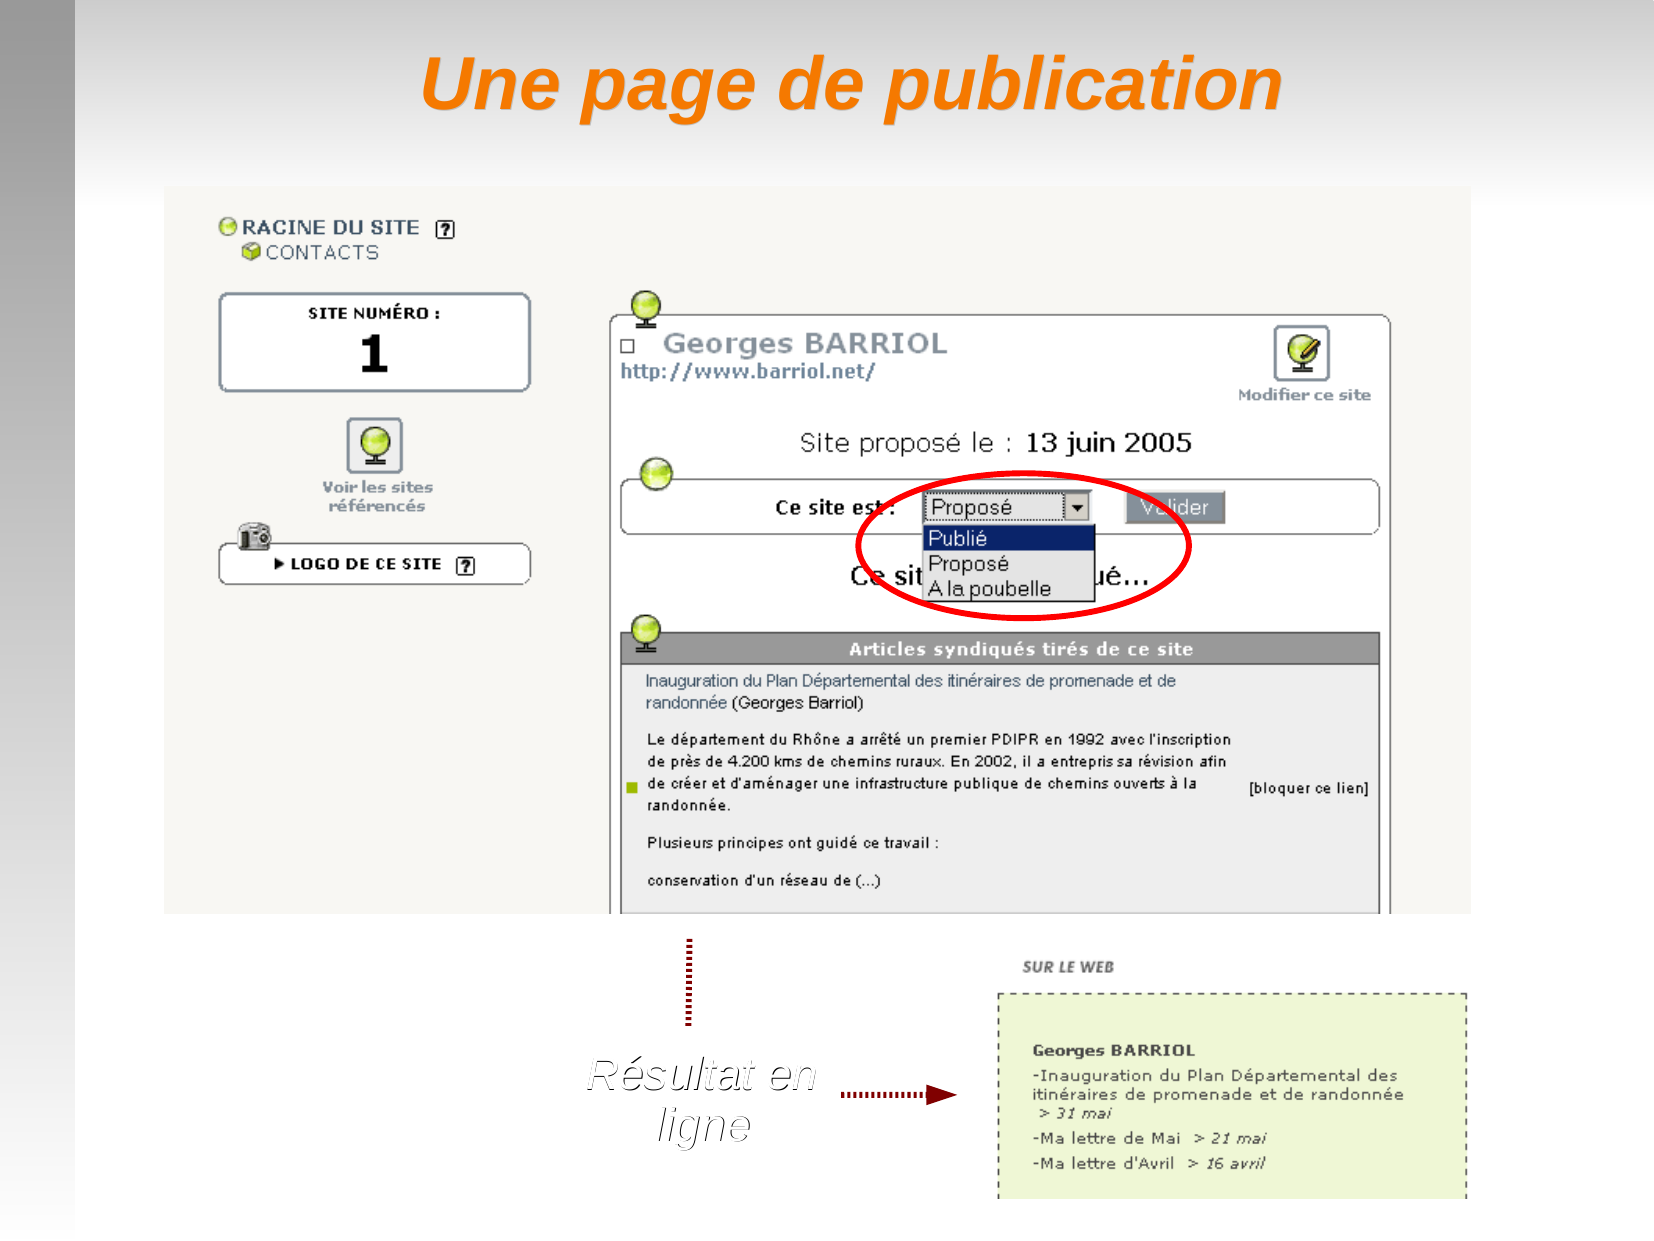

# Une page de publication
Résultat en ligne